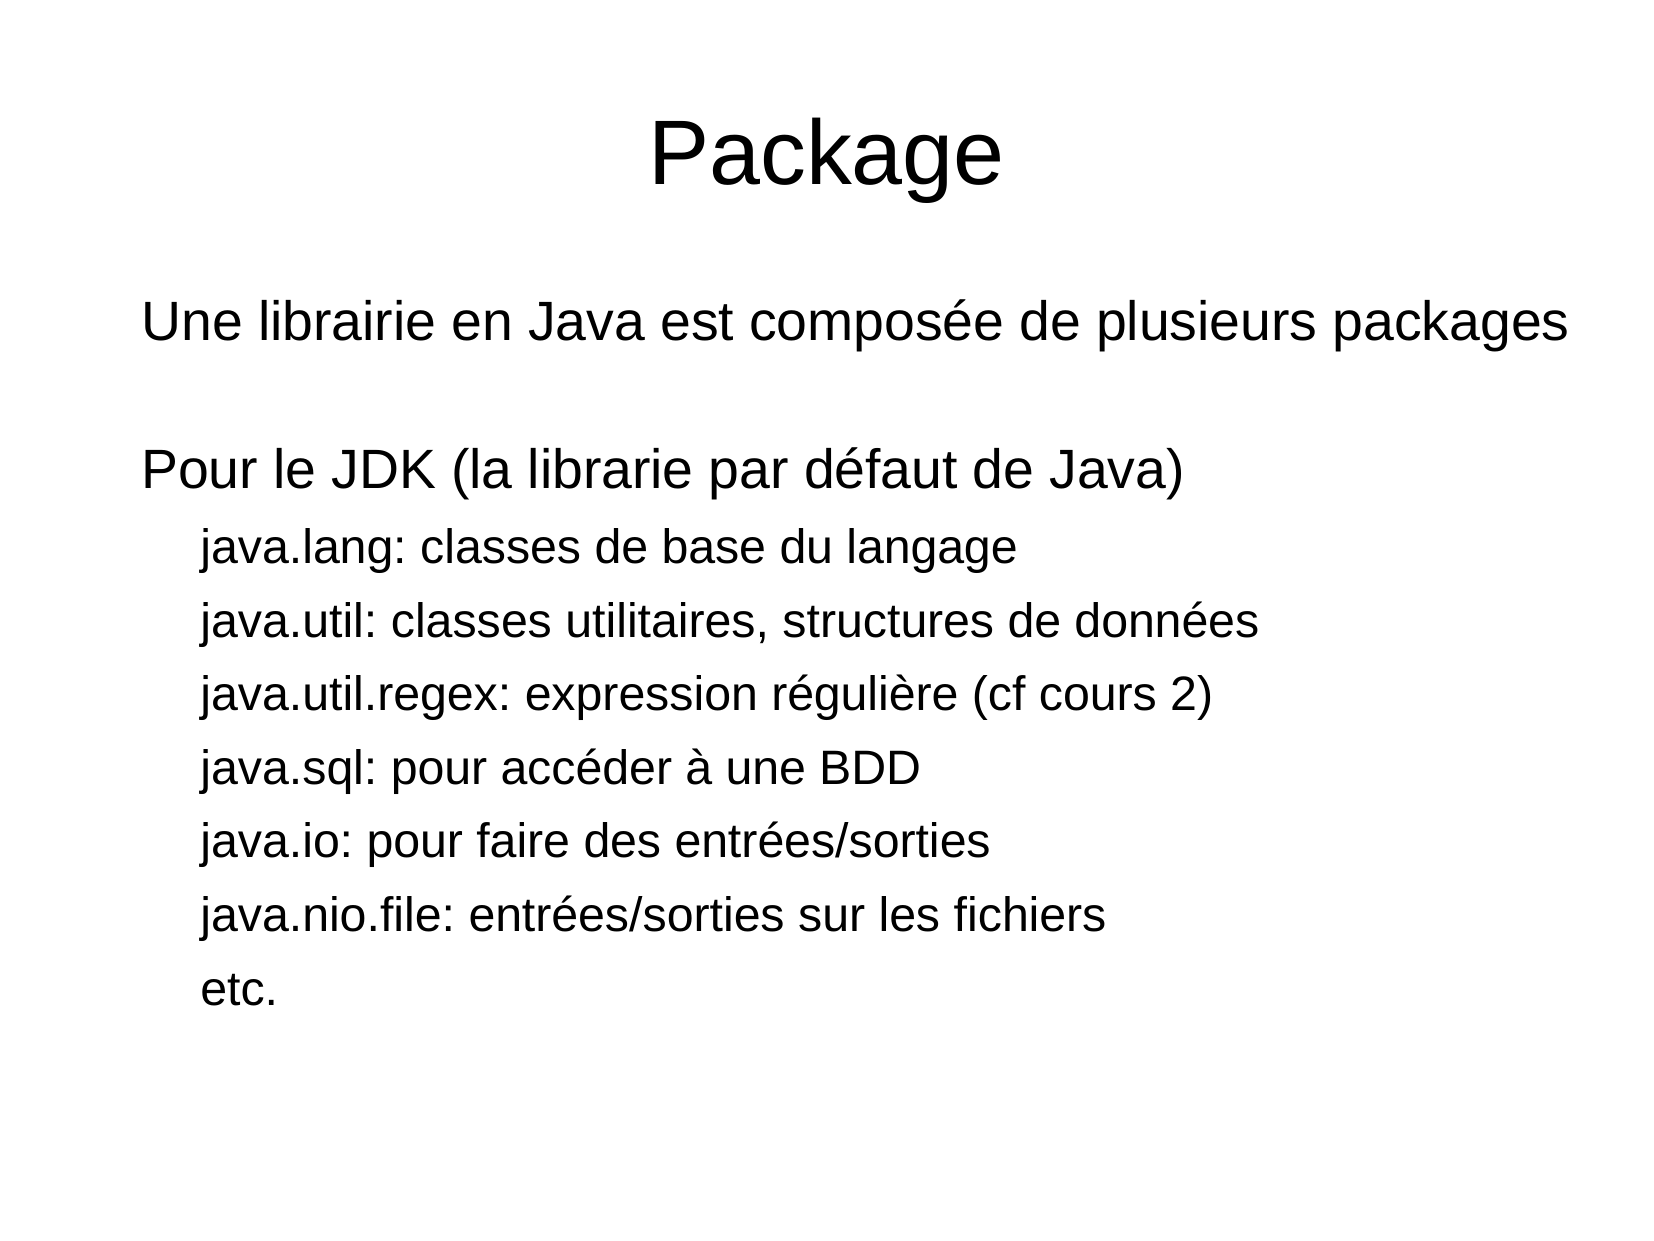

# Package
Une librairie en Java est composée de plusieurs packages
Pour le JDK (la librarie par défaut de Java)
java.lang: classes de base du langage
java.util: classes utilitaires, structures de données
java.util.regex: expression régulière (cf cours 2)
java.sql: pour accéder à une BDD
java.io: pour faire des entrées/sorties
java.nio.file: entrées/sorties sur les fichiers
etc.